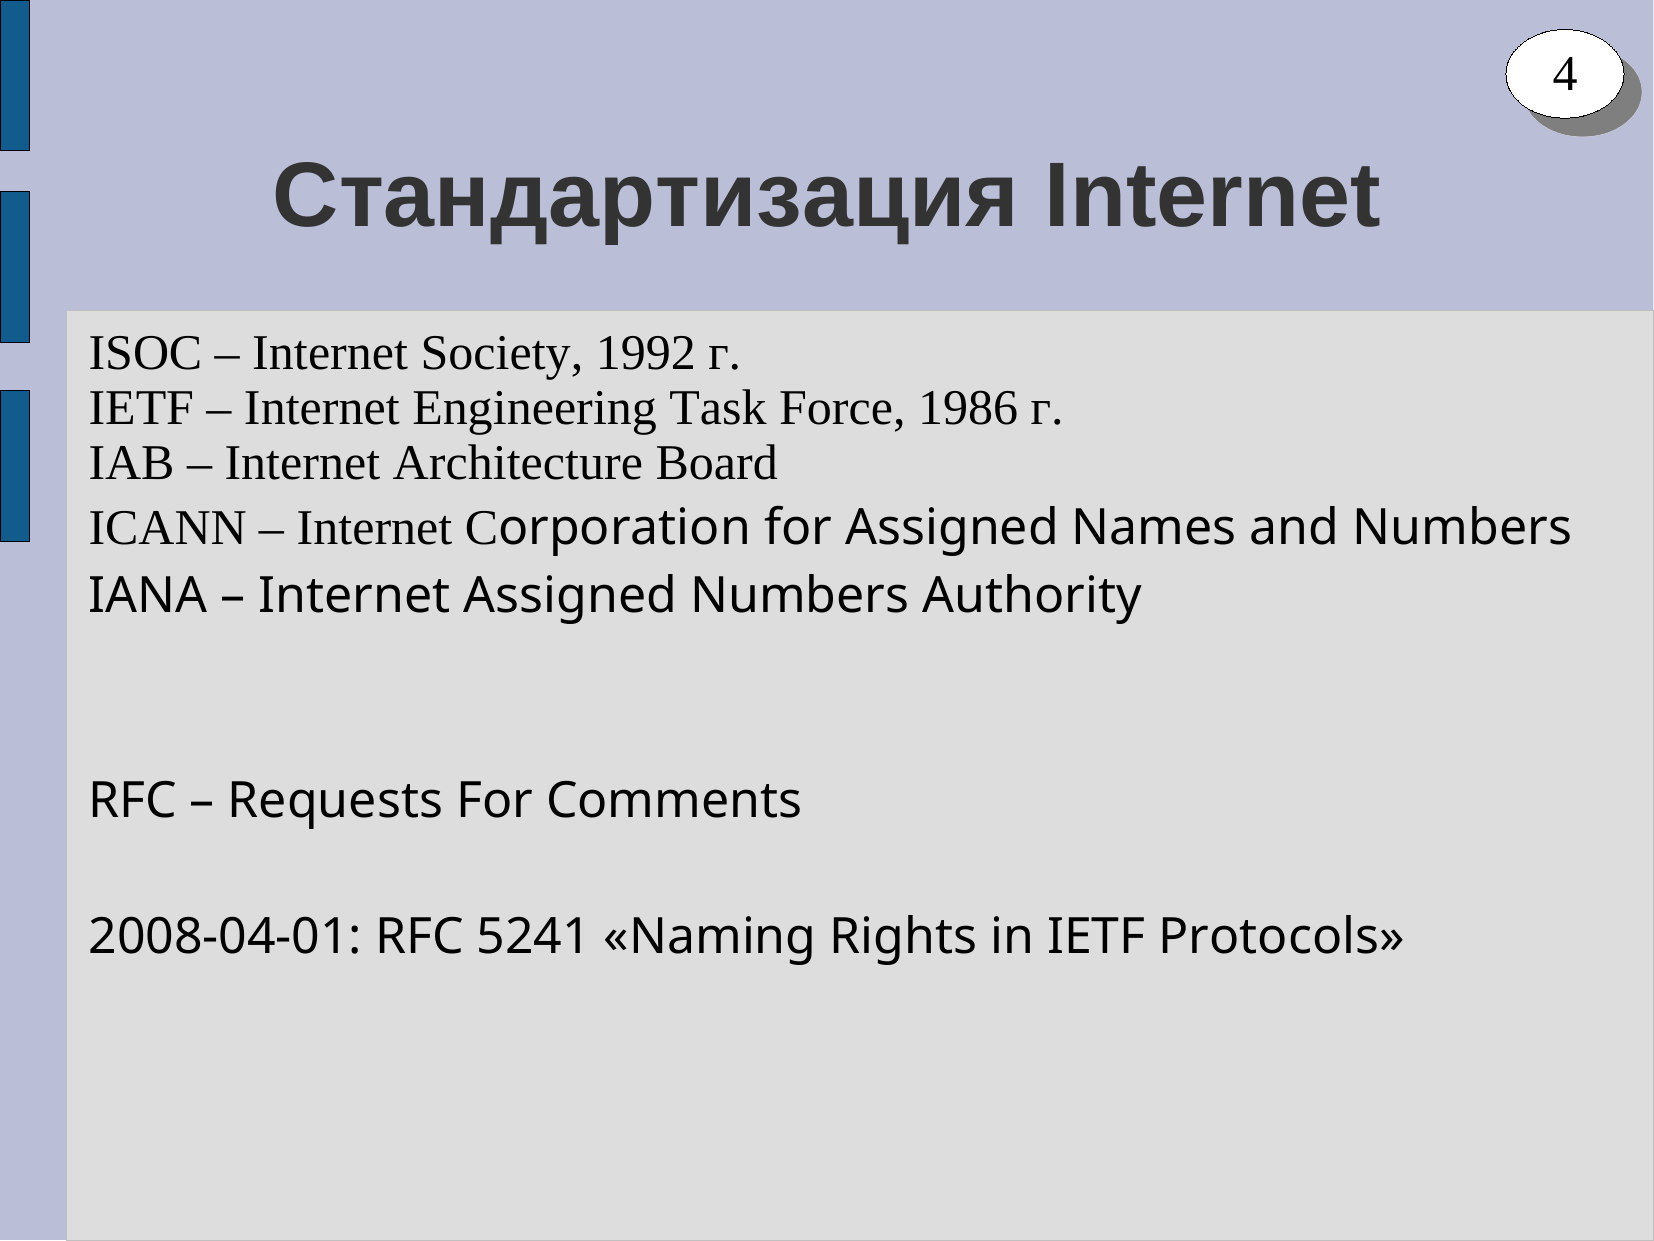

4
# Стандартизация Internet
ISOC – Internet Society, 1992 г.
IETF – Internet Engineering Task Force, 1986 г.
IAB – Internet Architecture Board
ICANN – Internet Corporation for Assigned Names and Numbers
IANA – Internet Assigned Numbers Authority
RFC – Requests For Comments
2008-04-01: RFC 5241 «Naming Rights in IETF Protocols»